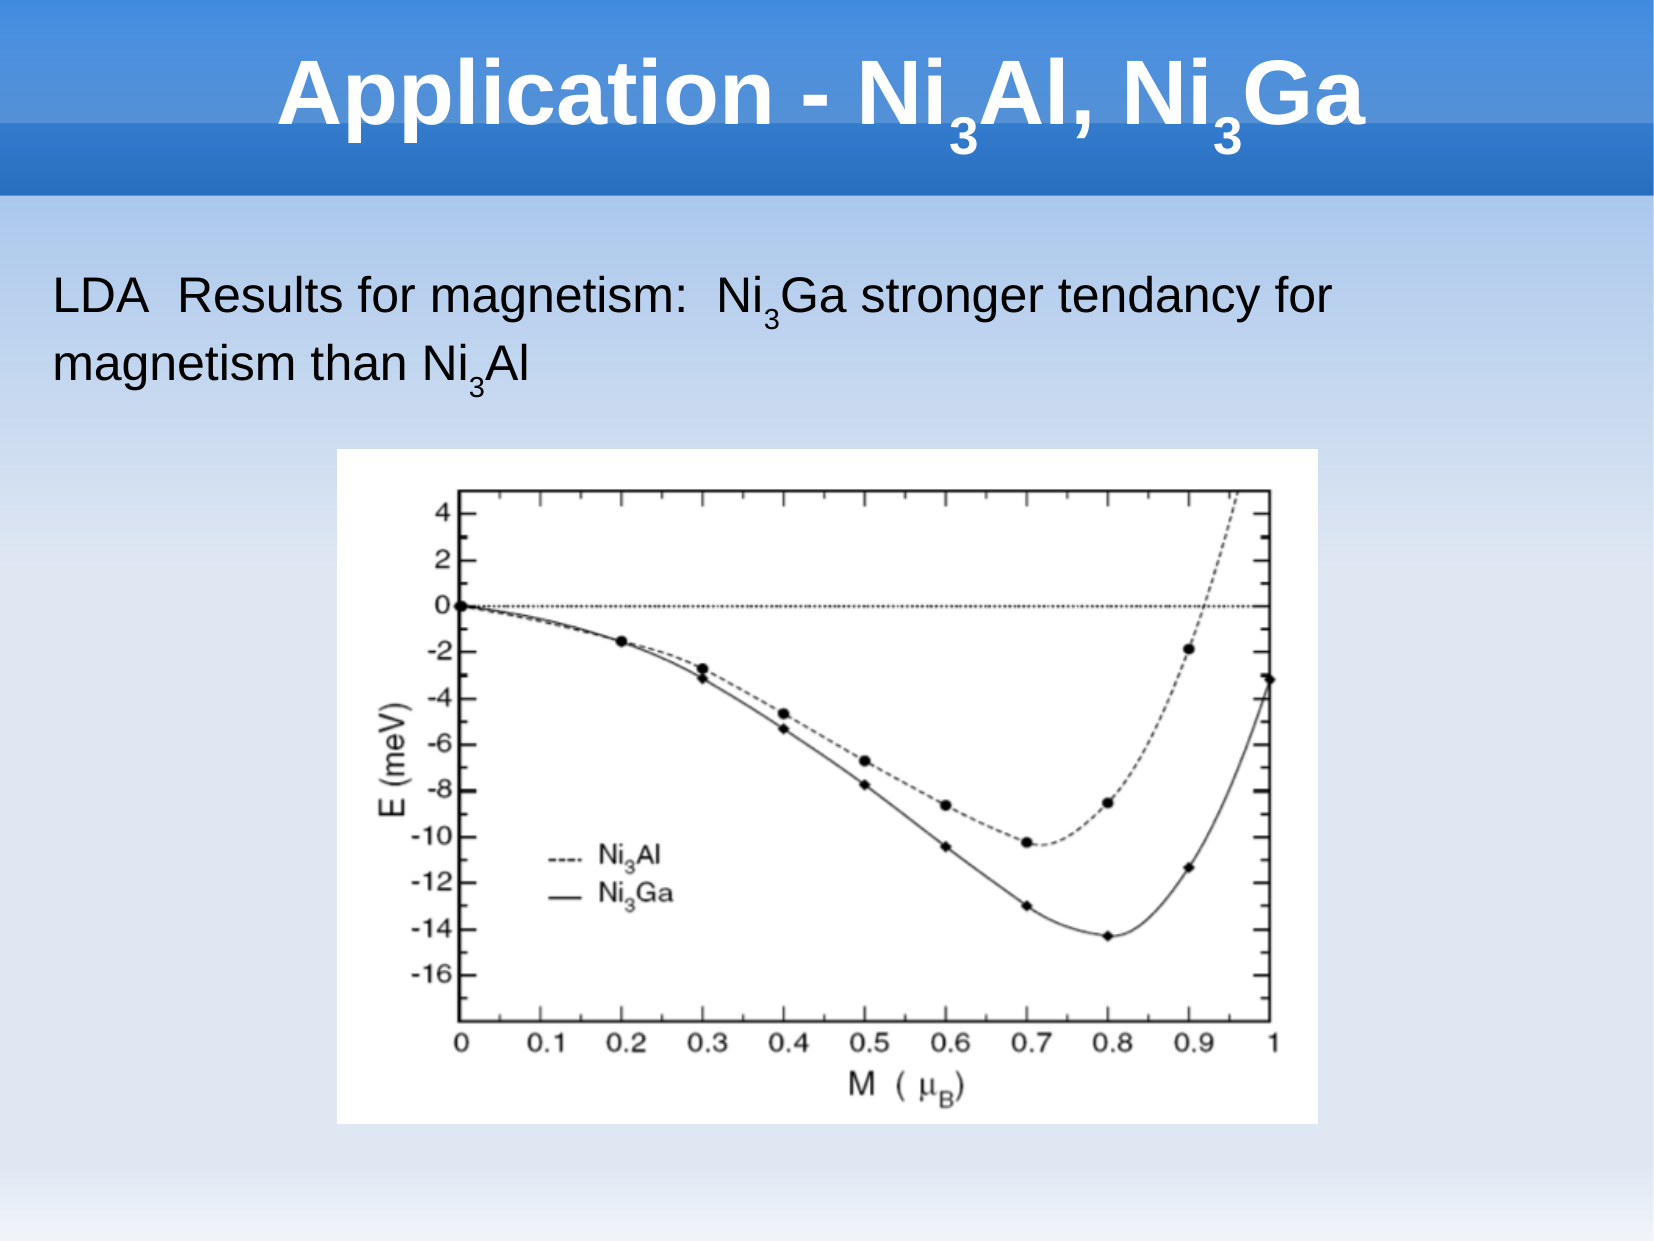

# Application - Ni3Al, Ni3Ga
LDA Results for magnetism: Ni3Ga stronger tendancy for magnetism than Ni3Al